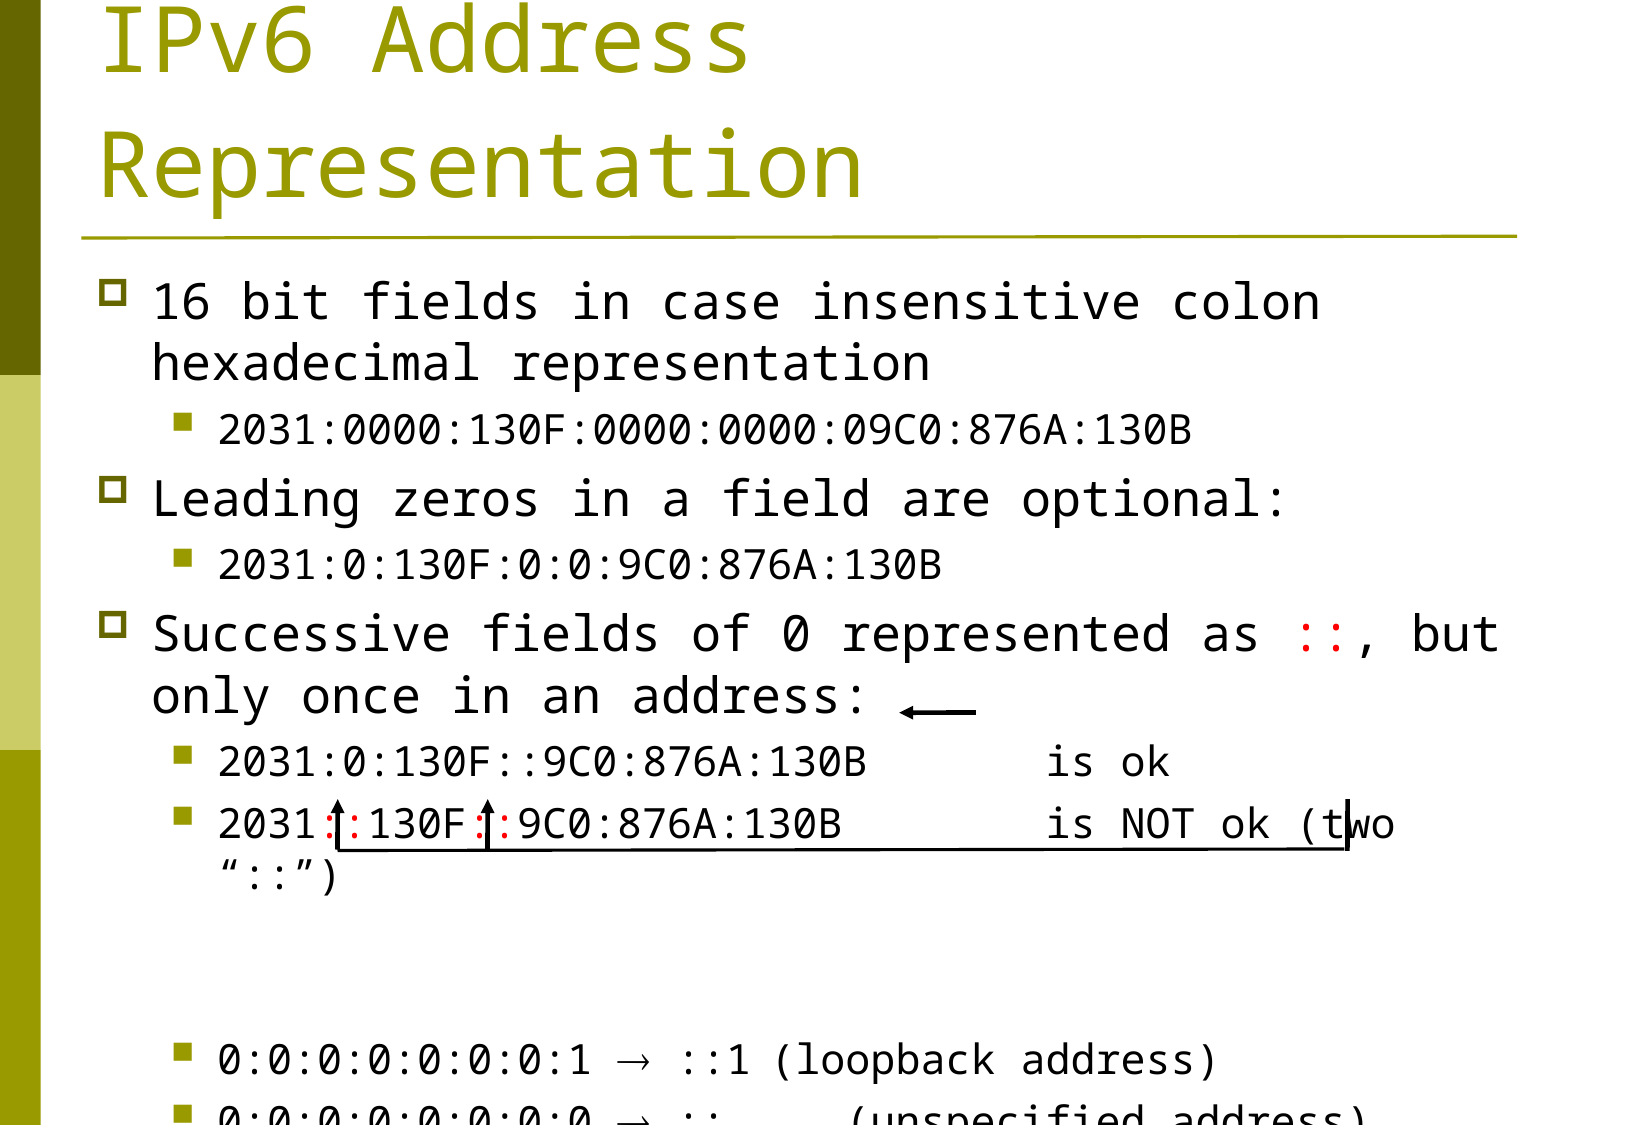

IPv6 Address Representation
# 16 bit fields in case insensitive colon hexadecimal representation
2031:0000:130F:0000:0000:09C0:876A:130B
Leading zeros in a field are optional:
2031:0:130F:0:0:9C0:876A:130B
Successive fields of 0 represented as ::, but only once in an address:
2031:0:130F::9C0:876A:130B	 is ok
2031::130F::9C0:876A:130B		 is NOT ok (two “::”)‏
0:0:0:0:0:0:0:1  ::1	(loopback address)‏
0:0:0:0:0:0:0:0  ::		(unspecified address)‏